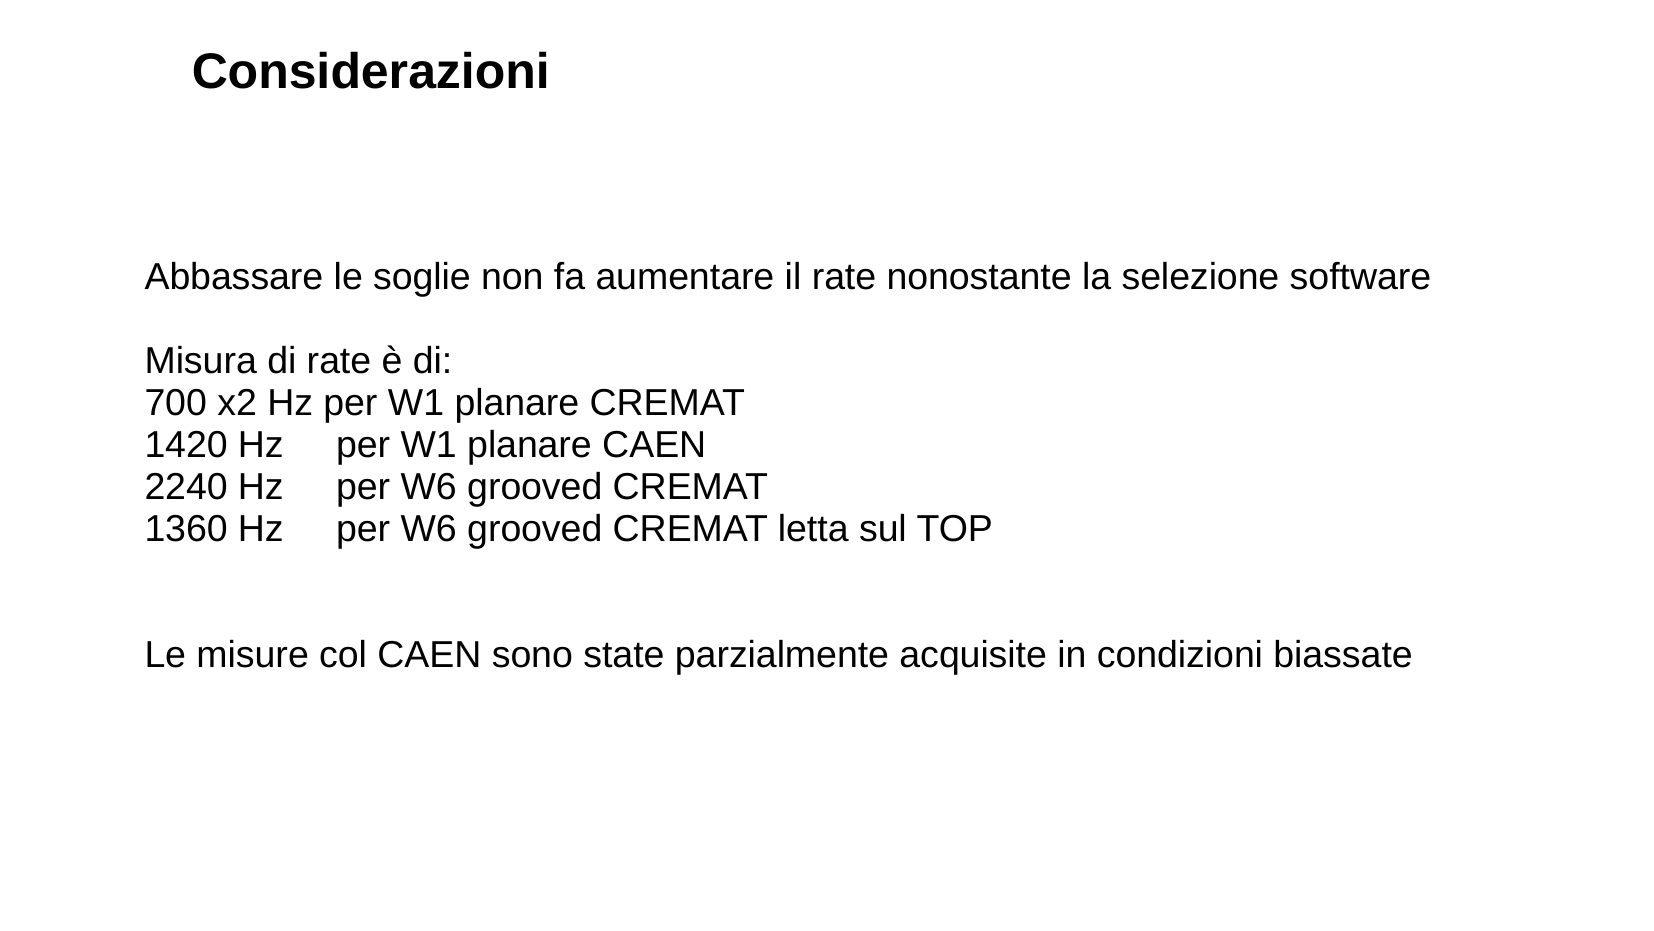

Considerazioni
Abbassare le soglie non fa aumentare il rate nonostante la selezione software
Misura di rate è di:
700 x2 Hz per W1 planare CREMAT
1420 Hz per W1 planare CAEN
2240 Hz per W6 grooved CREMAT
1360 Hz per W6 grooved CREMAT letta sul TOP
Le misure col CAEN sono state parzialmente acquisite in condizioni biassate